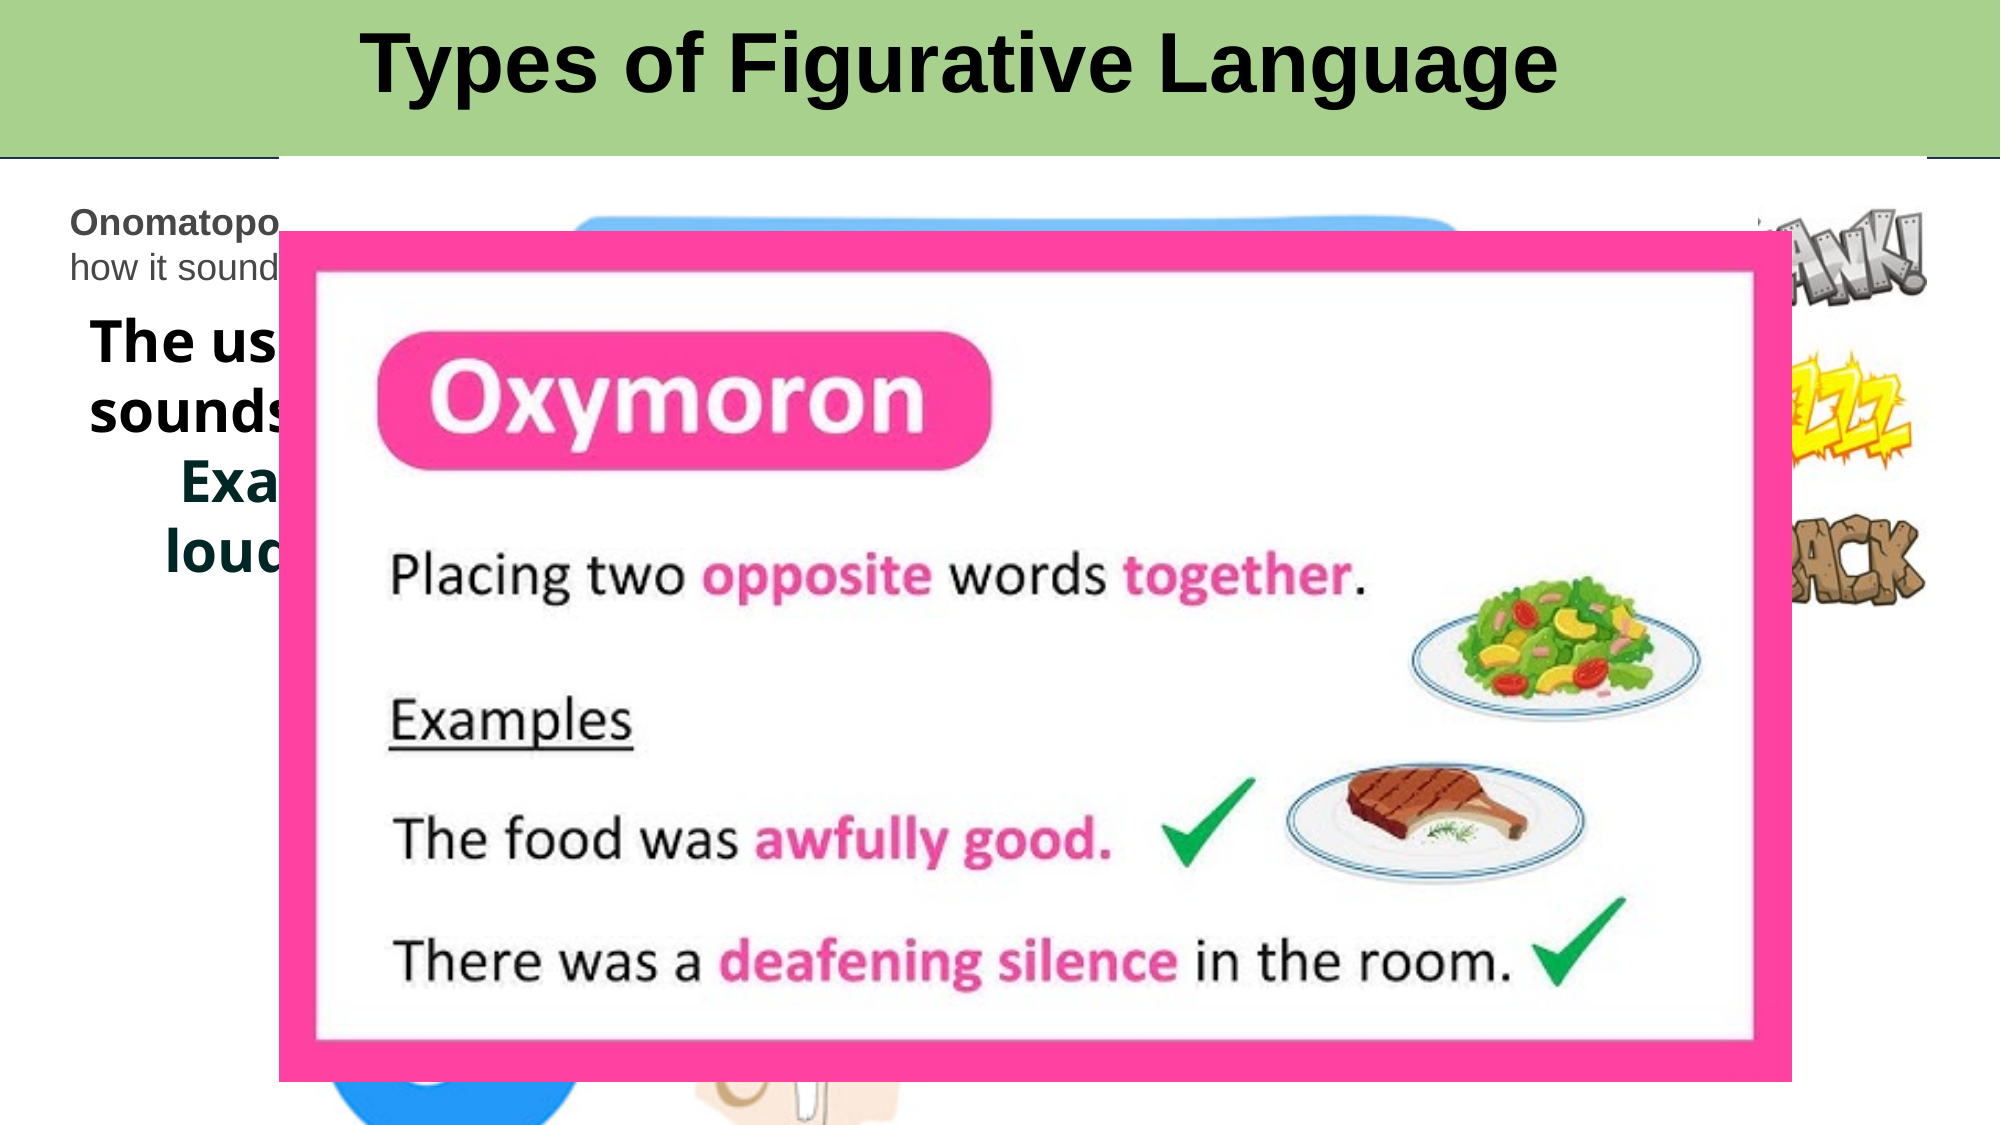

Types of Figurative Language
#
Onomatopoeia. An Onomatopoeia is a word that is spelled how it sounds. These words can sometimes be made up.
The use of words that mimic sounds.
 Example: The firecracker made a loud ka-boom!